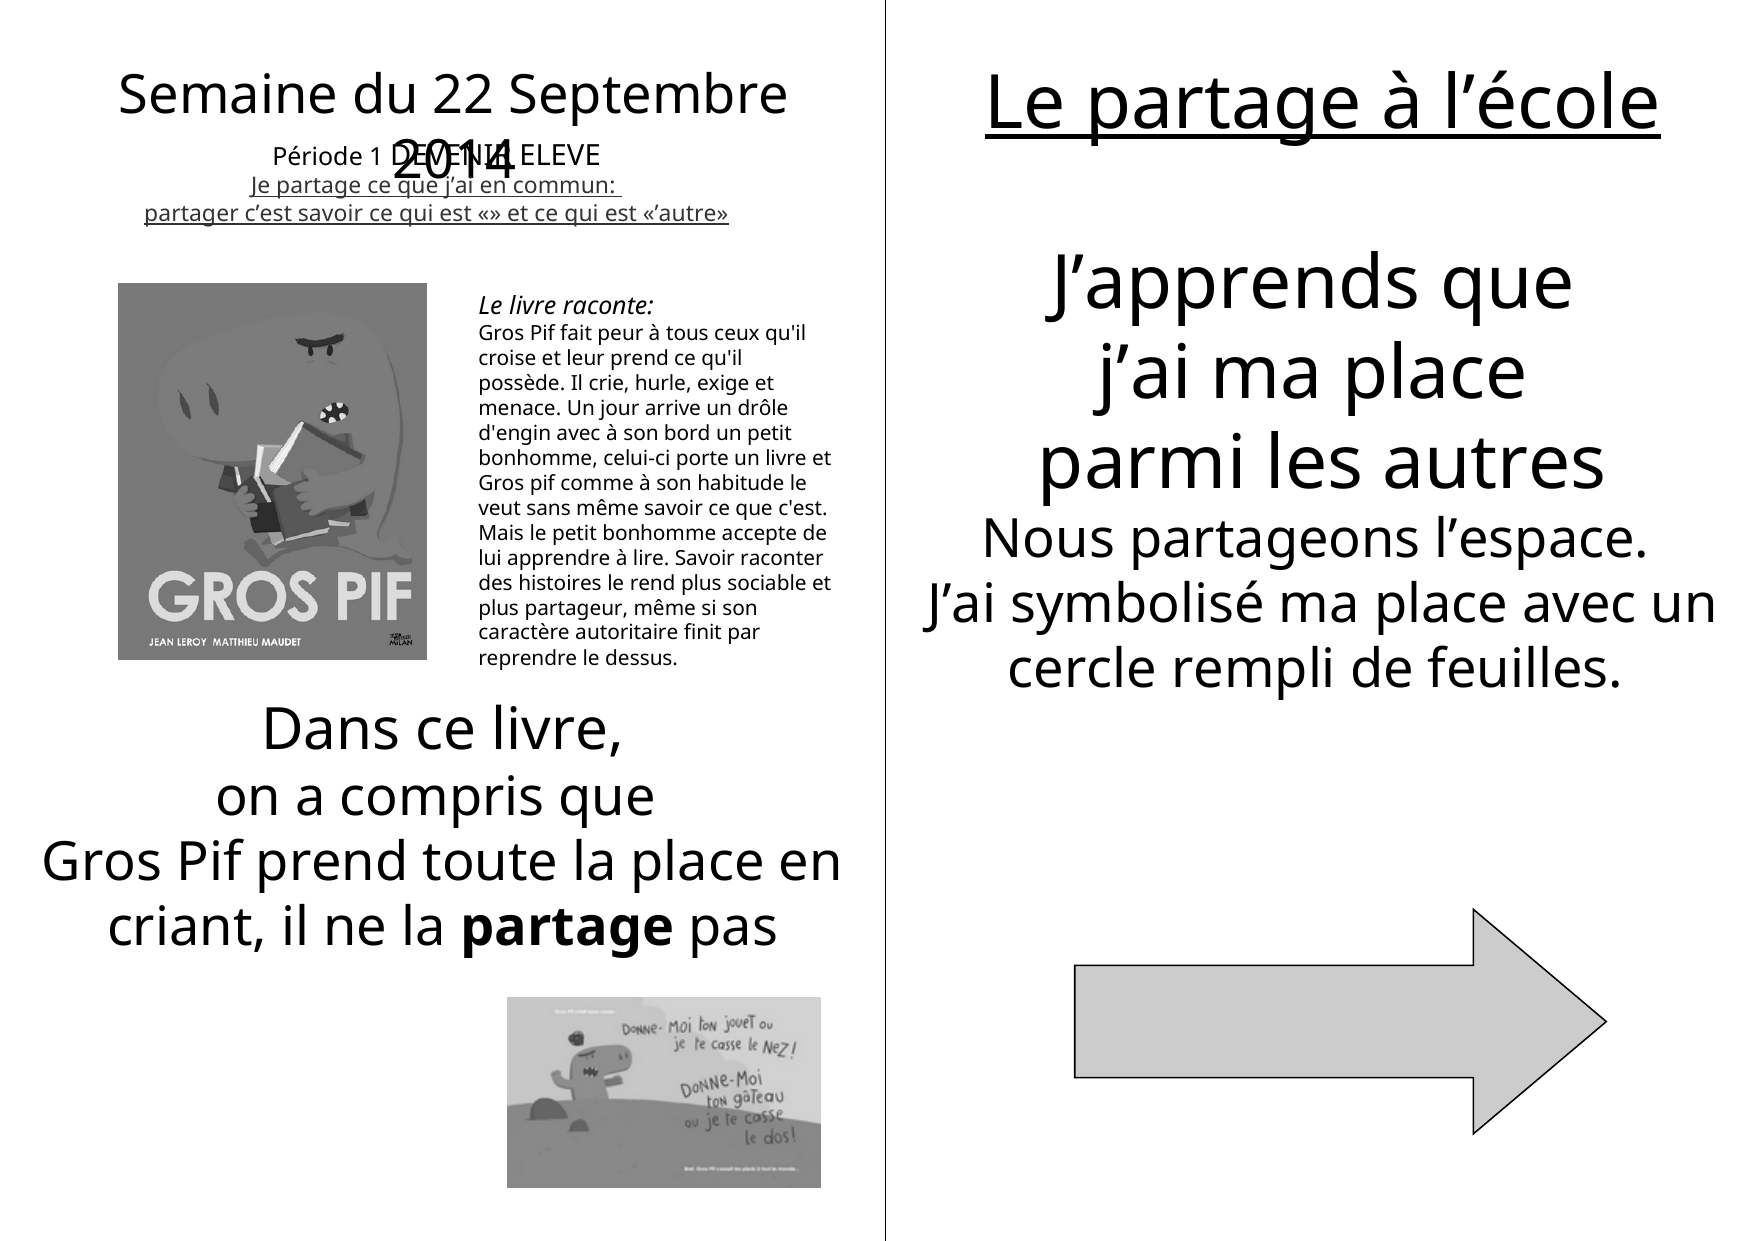

Le partage à l’école
J’apprends que
j’ai ma place
parmi les autres
Nous partageons l’espace.
J’ai symbolisé ma place avec un cercle rempli de feuilles.
Semaine du 22 Septembre 2014
Période 1 DEVENIR ELEVE
Je partage ce que j’ai en commun:
partager c’est savoir ce qui est «» et ce qui est «’autre»
Le livre raconte:
Gros Pif fait peur à tous ceux qu'il croise et leur prend ce qu'il possède. Il crie, hurle, exige et menace. Un jour arrive un drôle d'engin avec à son bord un petit bonhomme, celui-ci porte un livre et Gros pif comme à son habitude le veut sans même savoir ce que c'est. Mais le petit bonhomme accepte de lui apprendre à lire. Savoir raconter des histoires le rend plus sociable et plus partageur, même si son caractère autoritaire finit par reprendre le dessus.
Dans ce livre,
on a compris que
Gros Pif prend toute la place en criant, il ne la partage pas